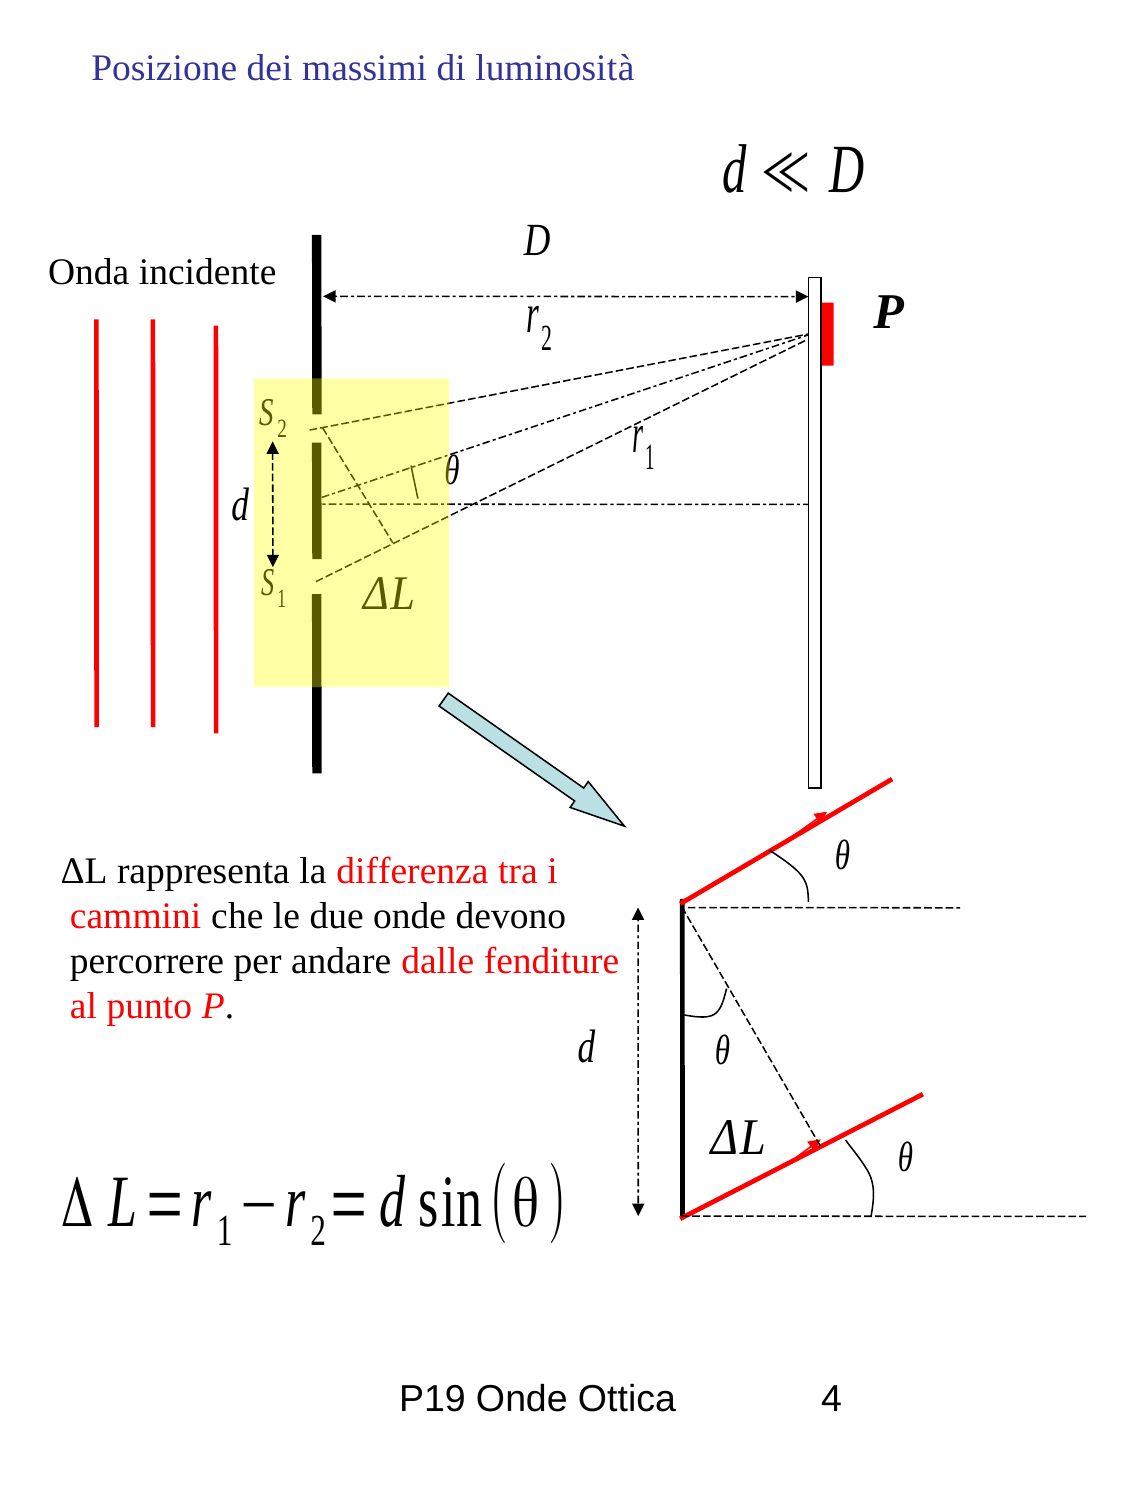

Posizione dei massimi di luminosità
Onda incidente
P
ΔL rappresenta la differenza tra i
 cammini che le due onde devono
 percorrere per andare dalle fenditure
 al punto P.
P19 Onde Ottica
4